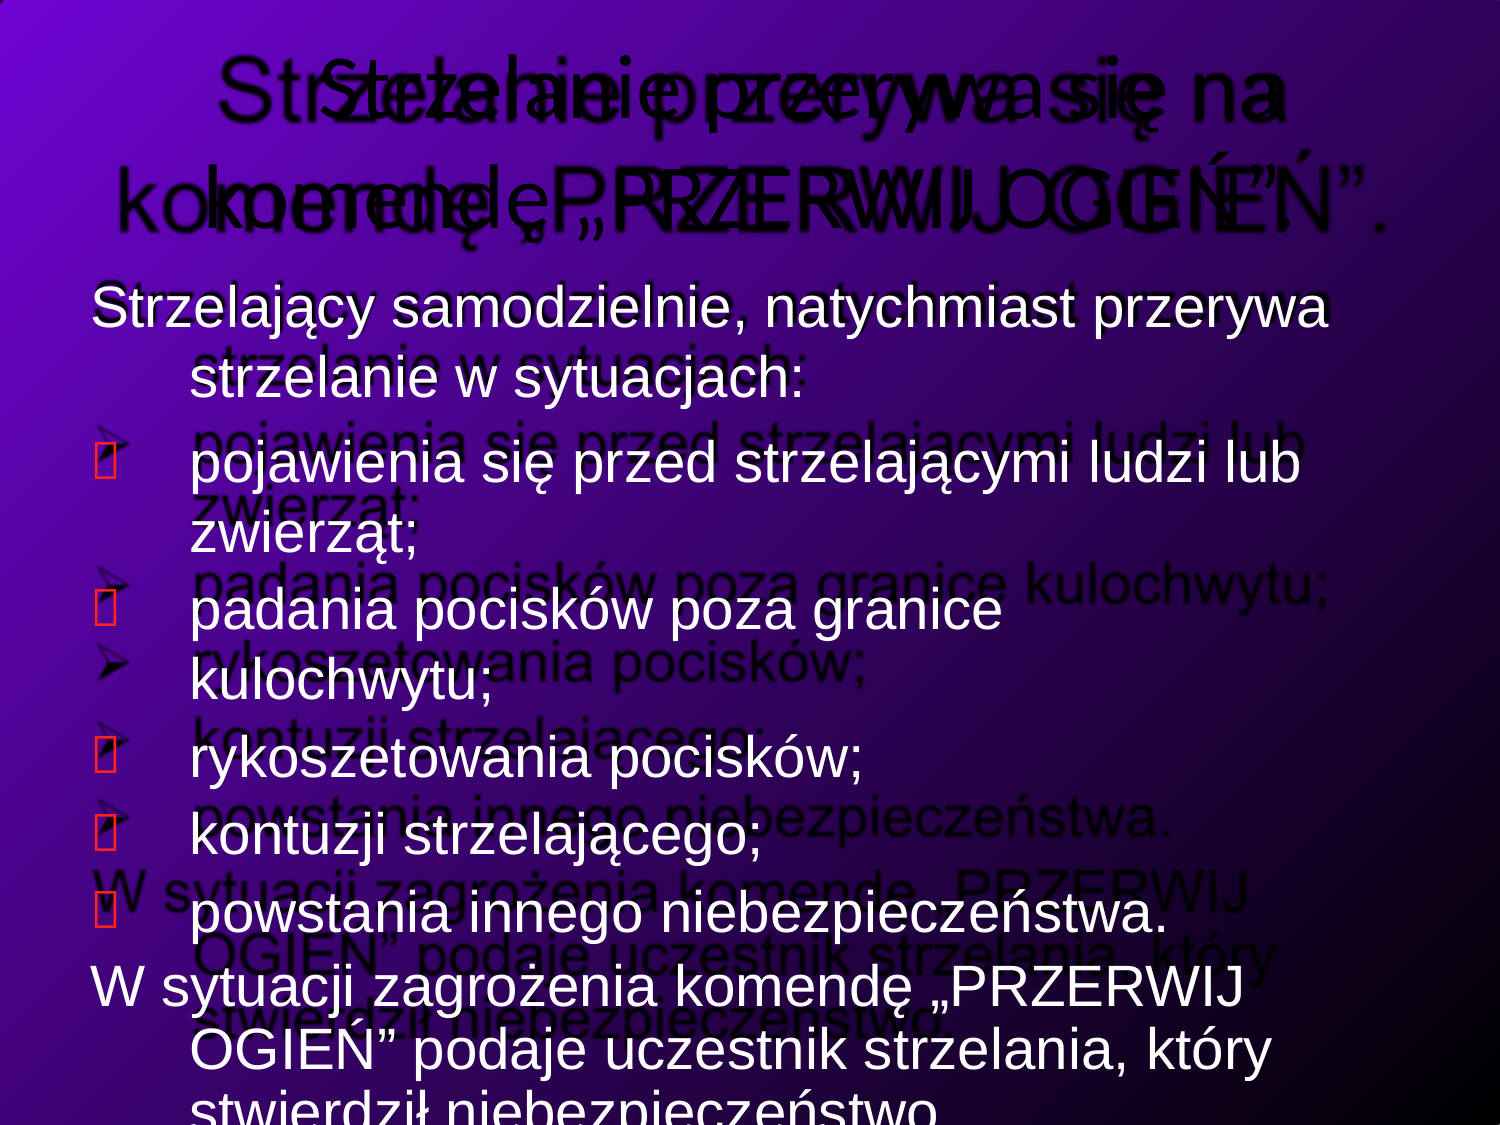

# Strzelanie przerywa się na komendę „PRZERWIJ OGIEŃ”.
Strzelający samodzielnie, natychmiast przerywa strzelanie w sytuacjach:
pojawienia się przed strzelającymi ludzi lub zwierząt;
padania pocisków poza granice kulochwytu;
rykoszetowania pocisków;
kontuzji strzelającego;
powstania innego niebezpieczeństwa.
W sytuacji zagrożenia komendę „PRZERWIJ OGIEŃ” podaje uczestnik strzelania, który stwierdził niebezpieczeństwo.